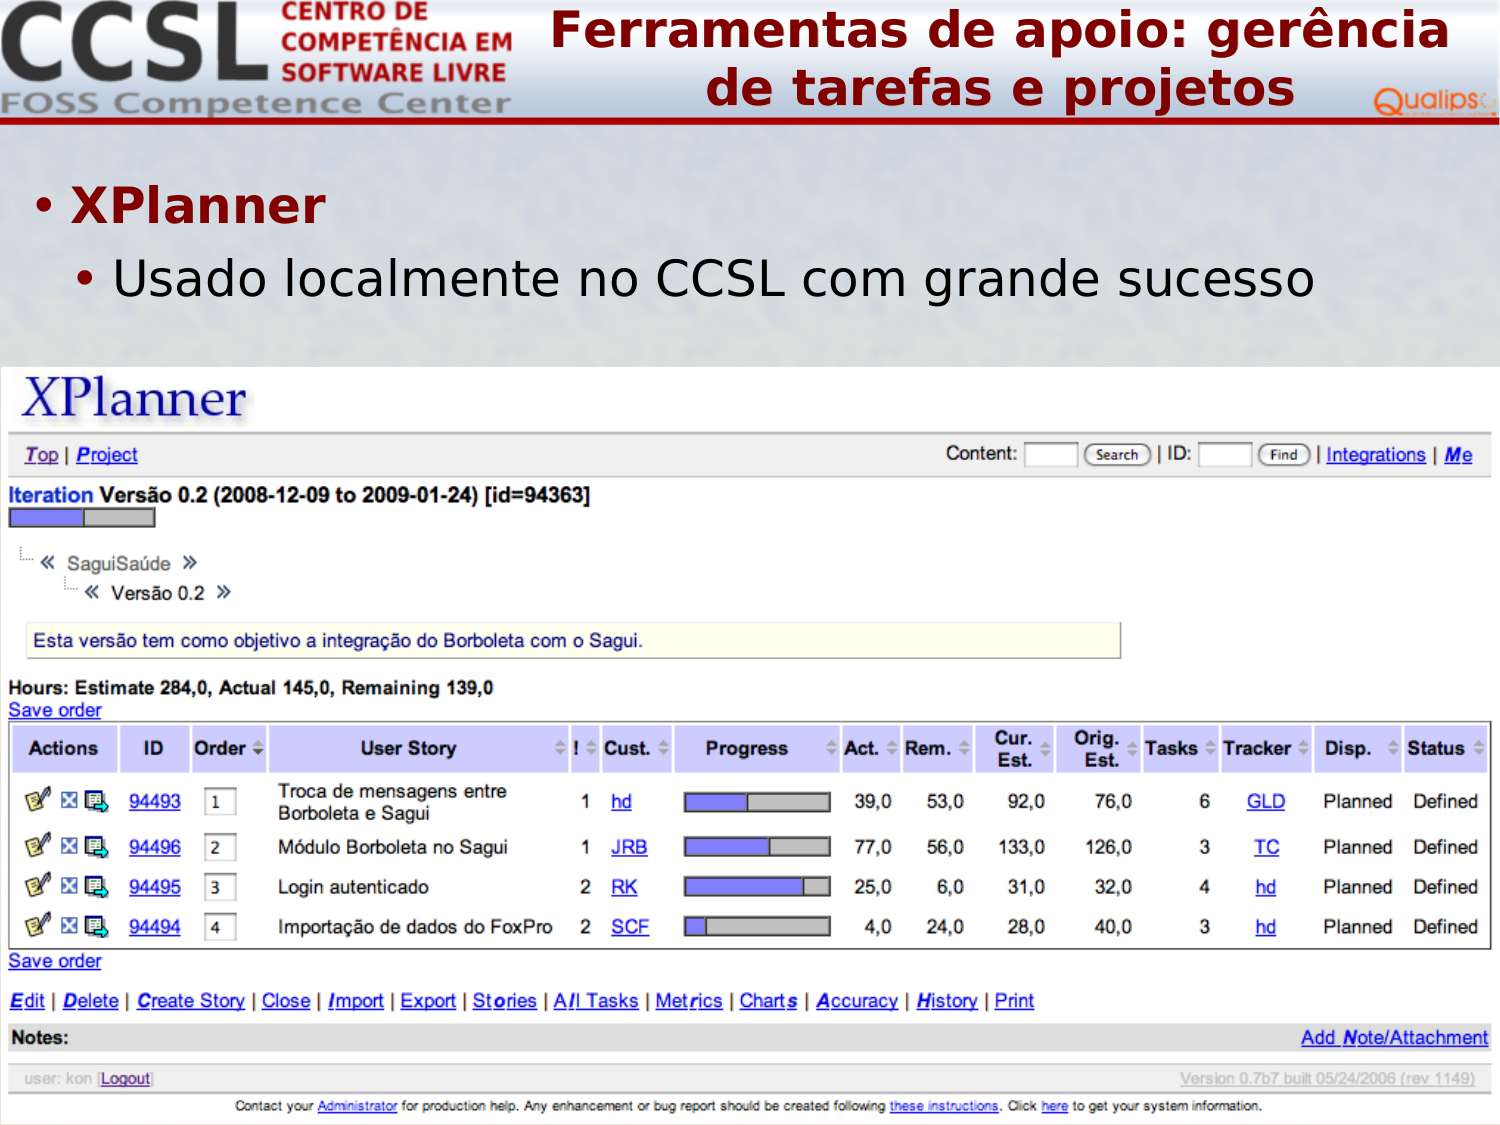

# Ferramentas de apoio: gerência de tarefas e projetos
XPlanner
Usado localmente no CCSL com grande sucesso